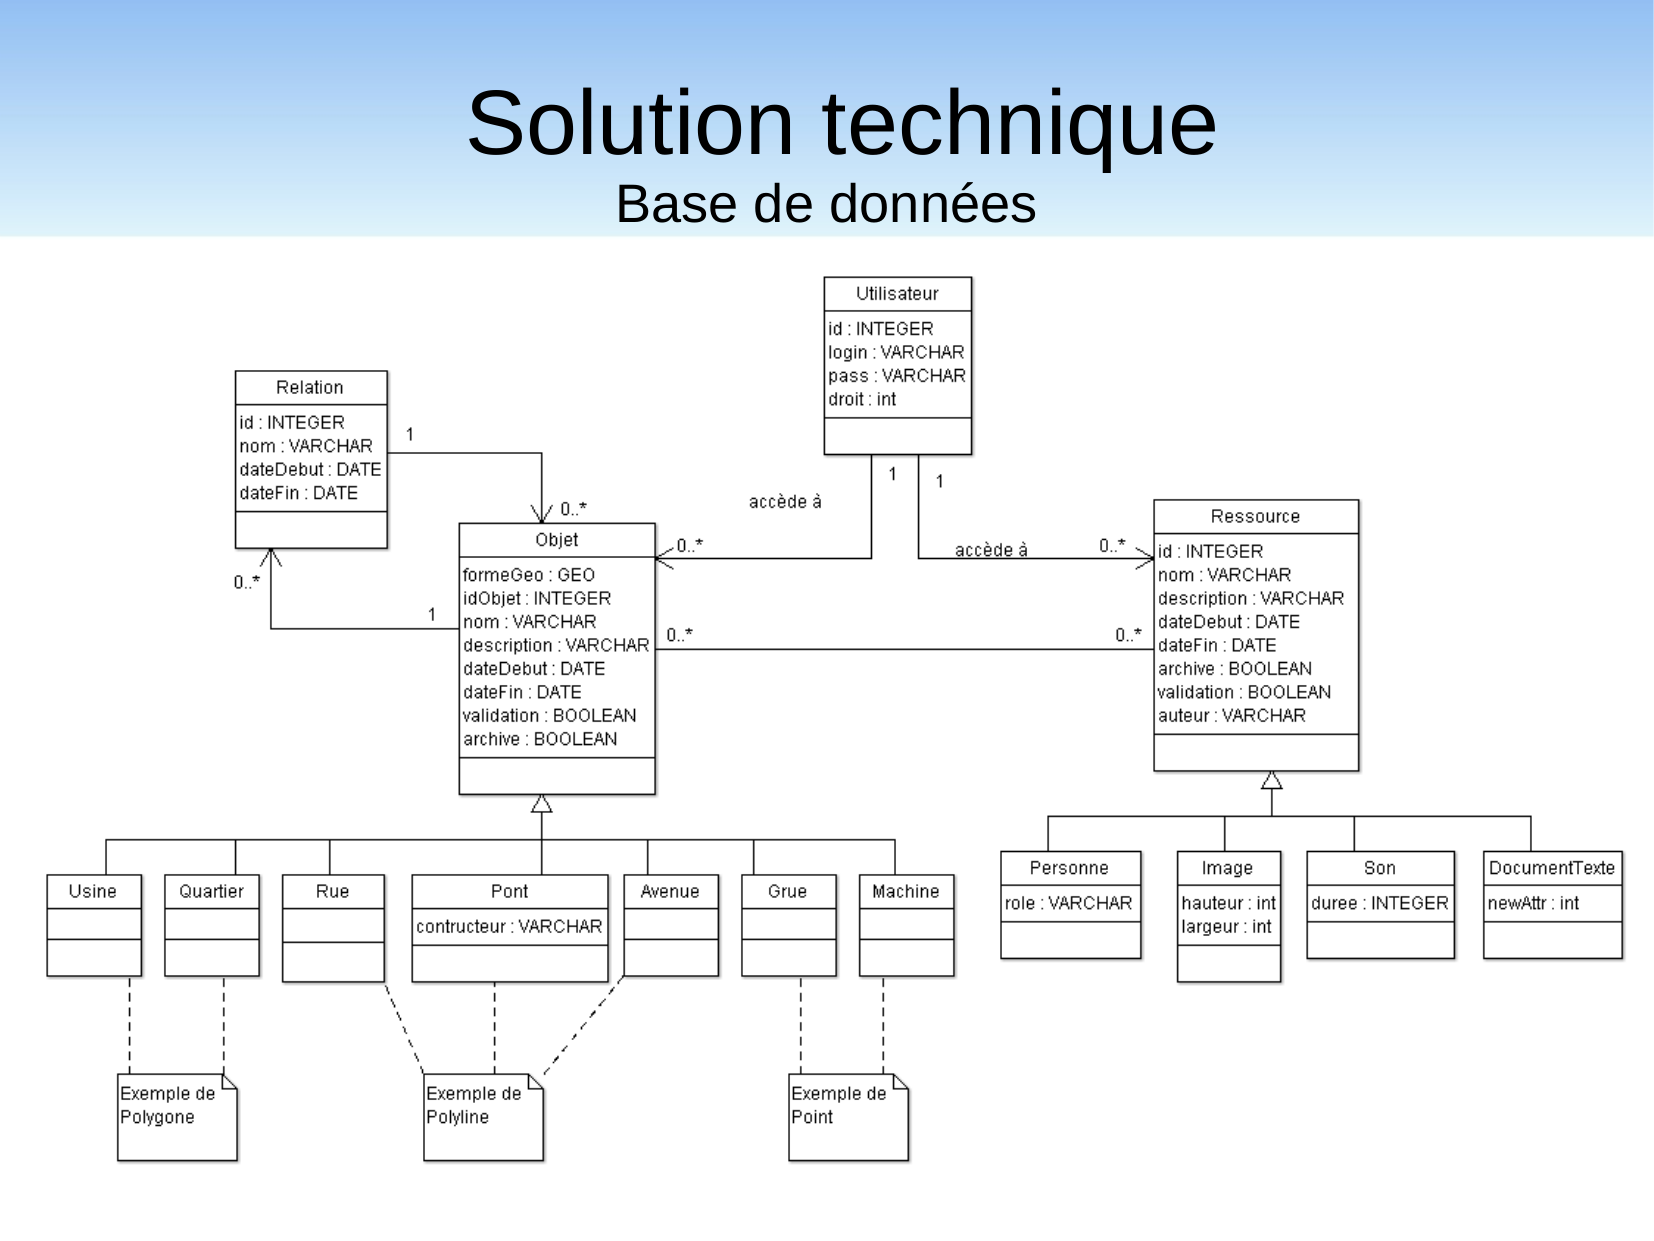

# Solution technique Base de données
Nantes 1900
25